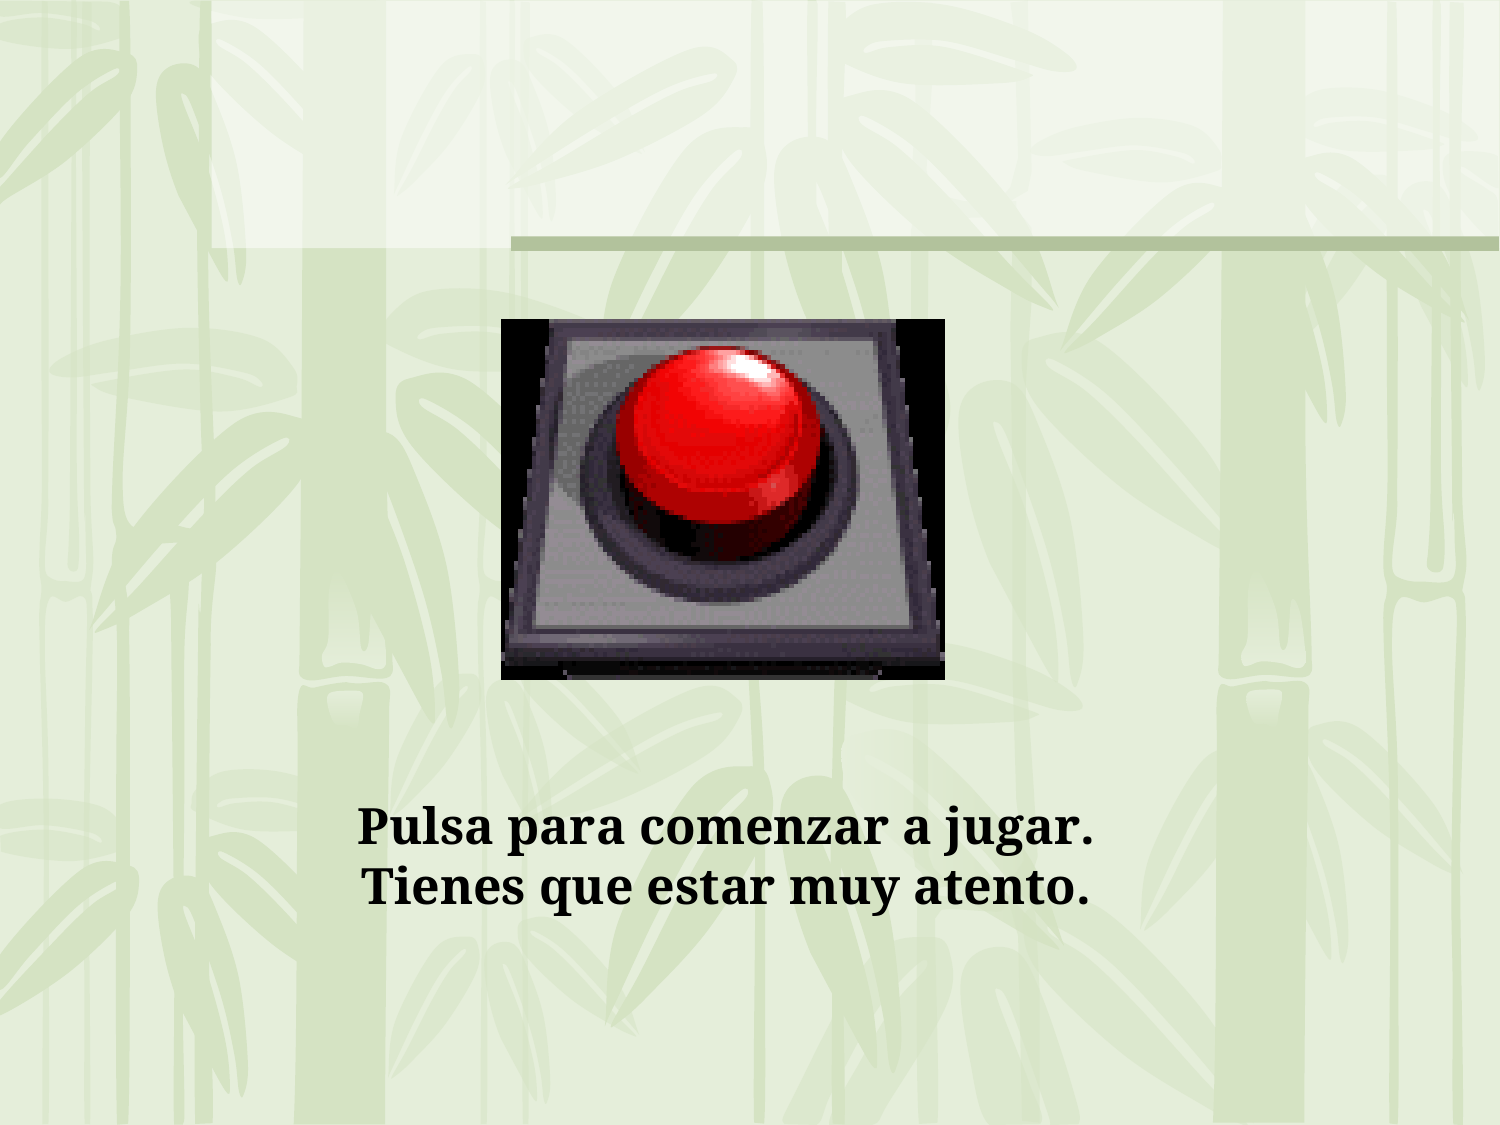

Pulsa para comenzar a jugar. Tienes que estar muy atento.